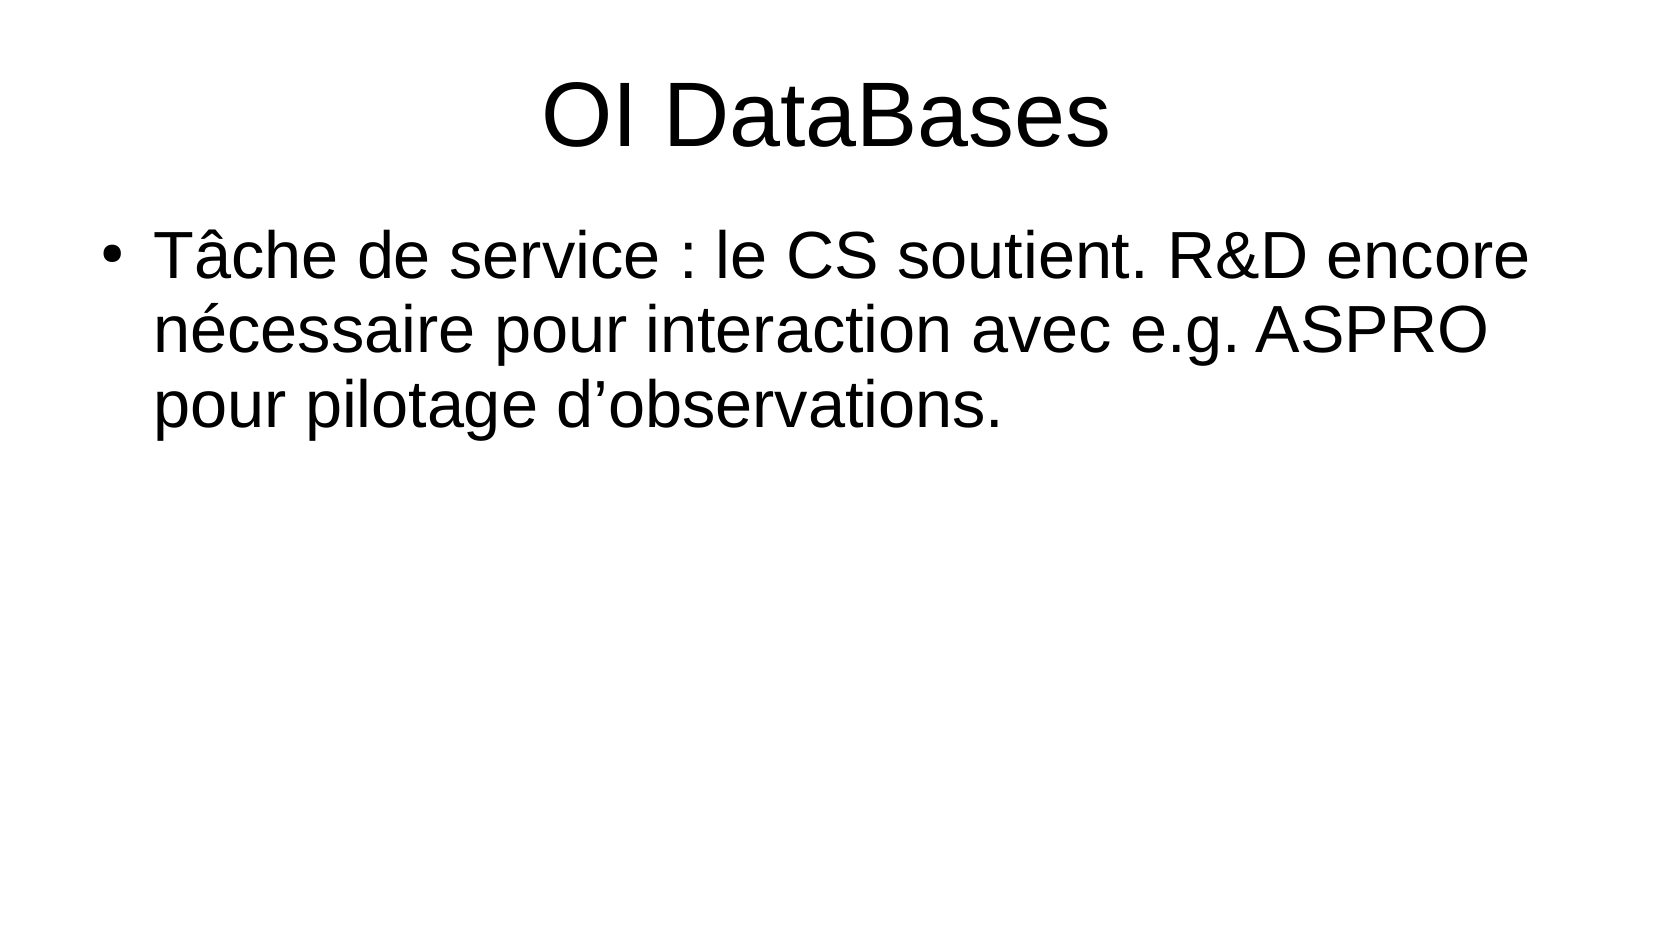

# OI DataBases
Tâche de service : le CS soutient. R&D encore nécessaire pour interaction avec e.g. ASPRO pour pilotage d’observations.